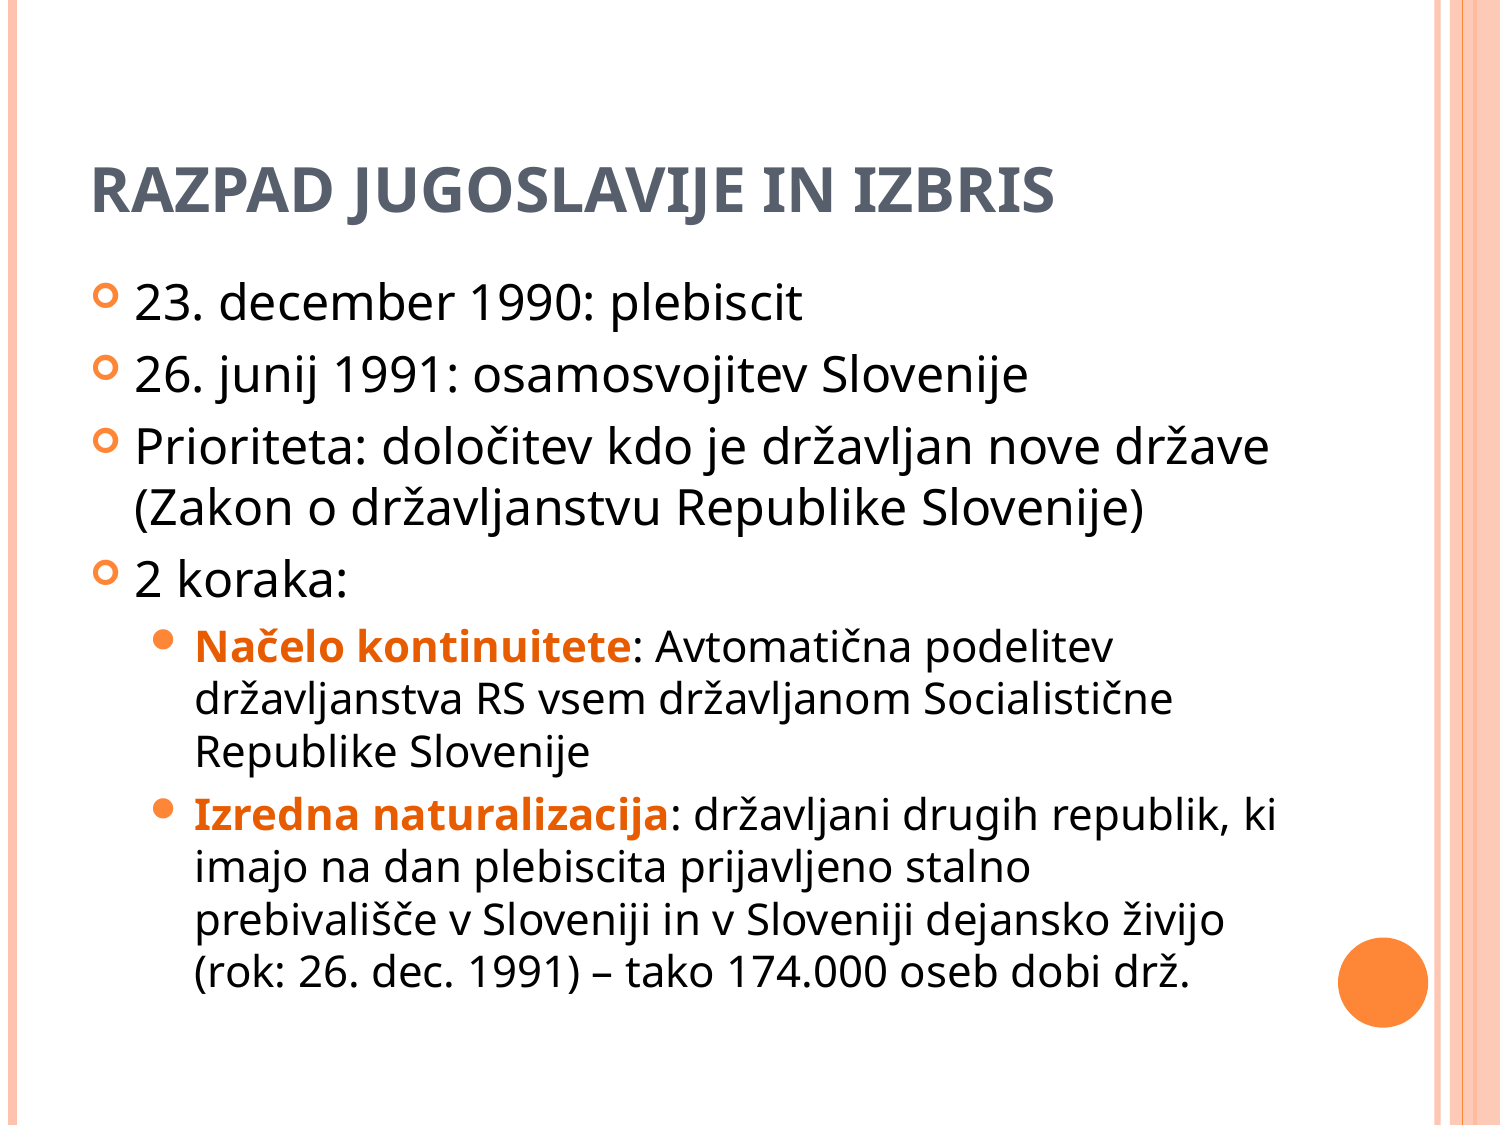

# RAZPAD JUGOSLAVIJE IN IZBRIS
23. december 1990: plebiscit
26. junij 1991: osamosvojitev Slovenije
Prioriteta: določitev kdo je državljan nove države (Zakon o državljanstvu Republike Slovenije)
2 koraka:
Načelo kontinuitete: Avtomatična podelitev državljanstva RS vsem državljanom Socialistične Republike Slovenije
Izredna naturalizacija: državljani drugih republik, ki imajo na dan plebiscita prijavljeno stalno prebivališče v Sloveniji in v Sloveniji dejansko živijo (rok: 26. dec. 1991) – tako 174.000 oseb dobi drž.